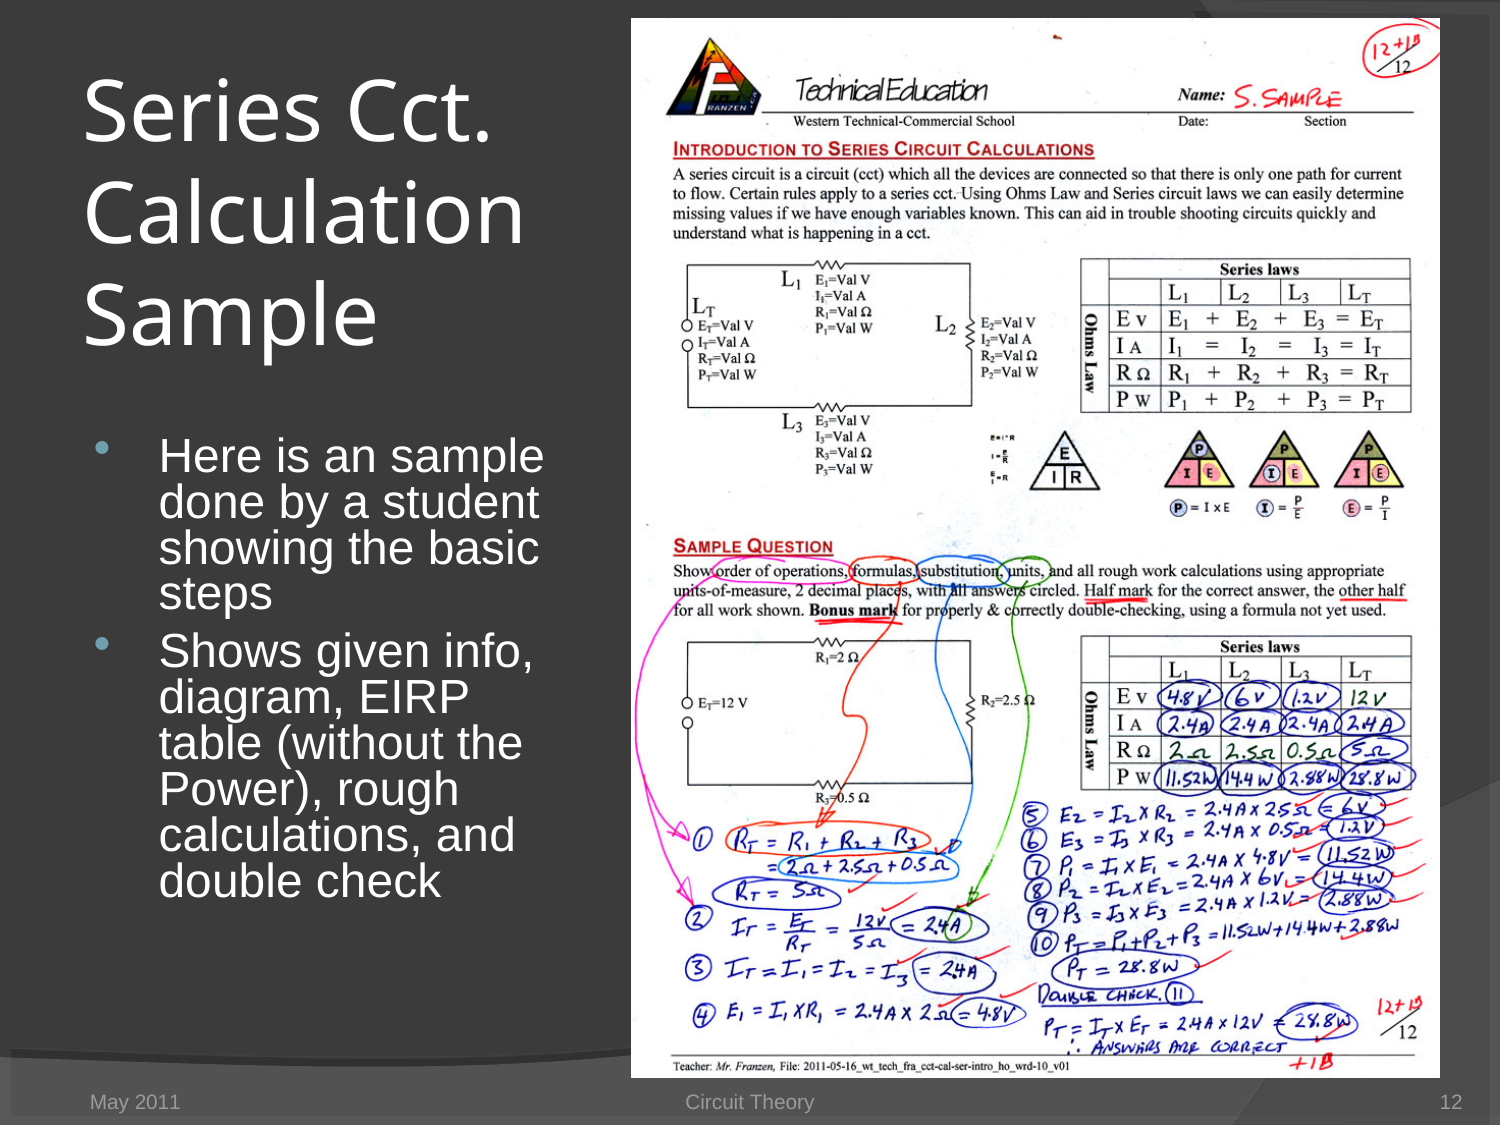

# Series Cct. Calculation Sample
Here is an sample done by a student showing the basic steps
Shows given info, diagram, EIRP table (without the Power), rough calculations, and double check
May 2011
Circuit Theory